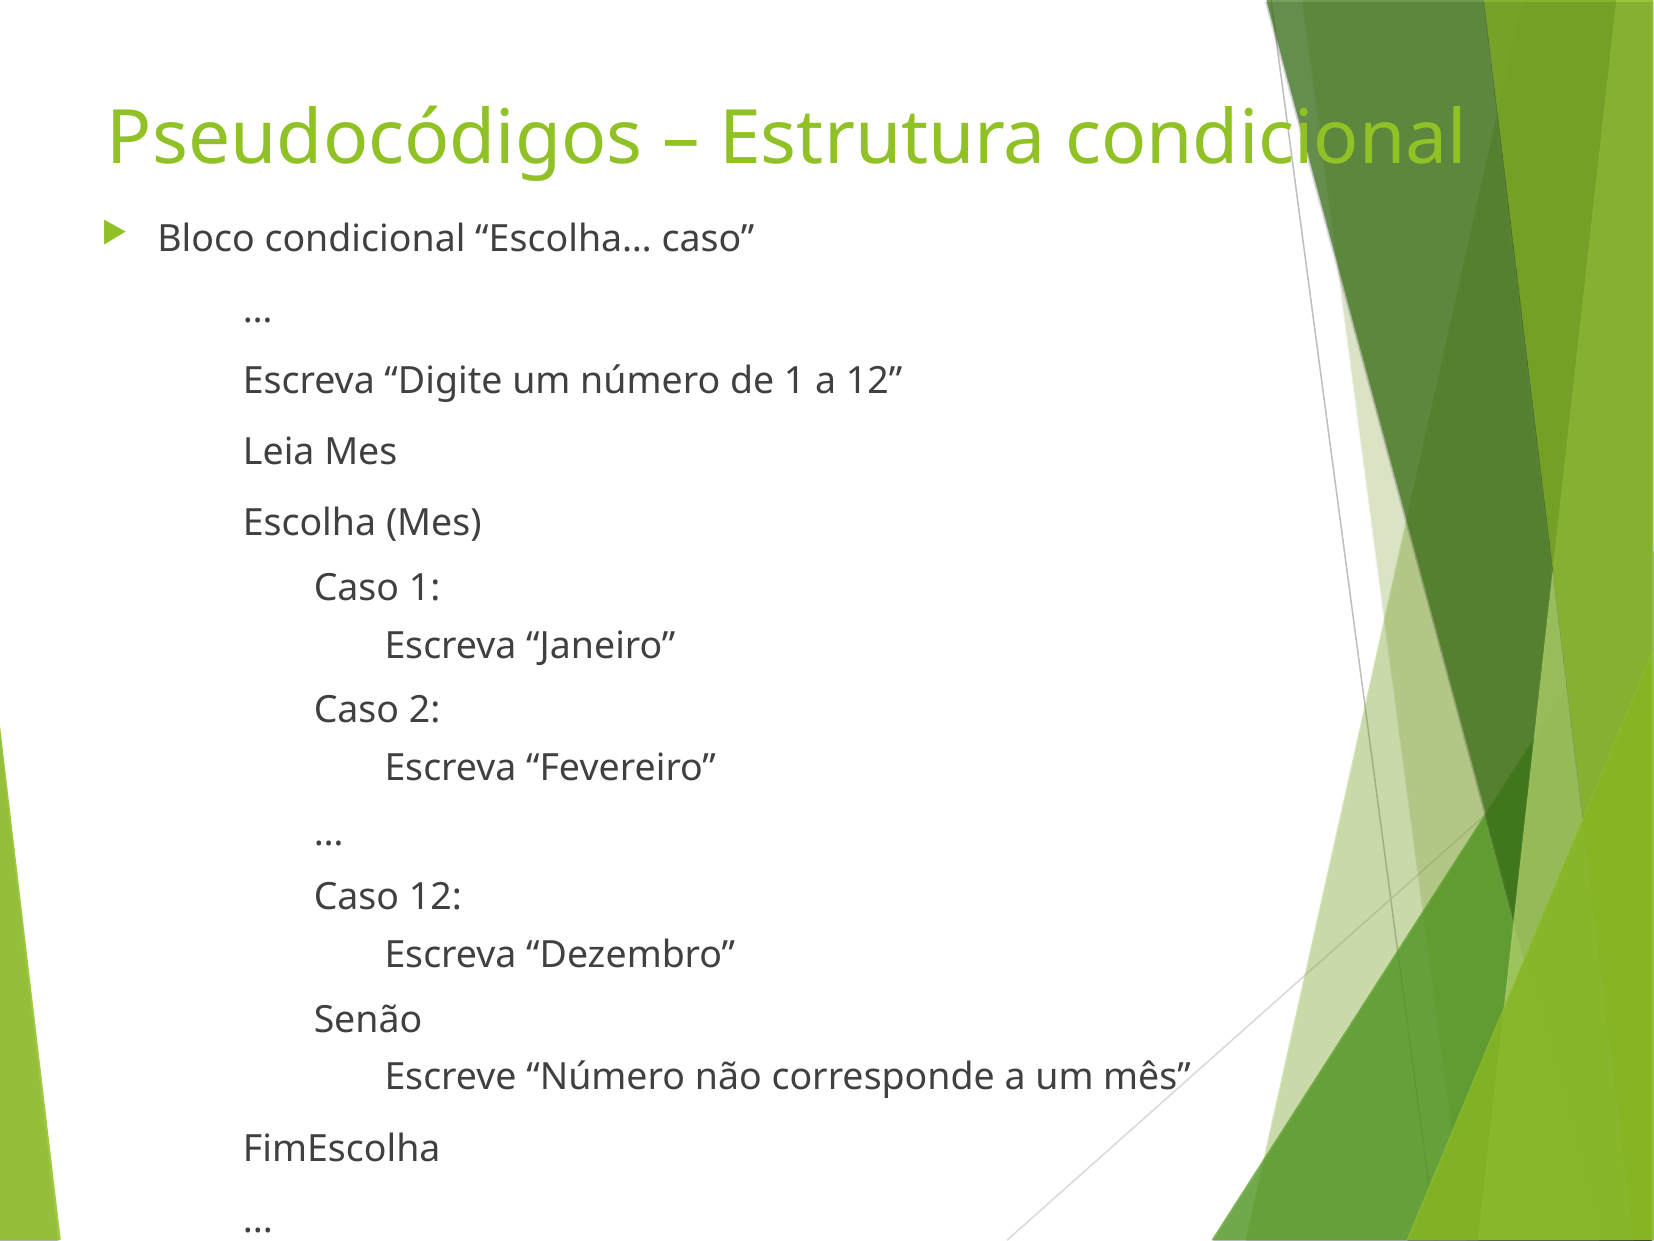

# Pseudocódigos – Estrutura condicional
Bloco condicional “Escolha… caso”
…
Escreva “Digite um número de 1 a 12”
Leia Mes
Escolha (Mes)
Caso 1:
Escreva “Janeiro”
Caso 2:
Escreva “Fevereiro”
…
Caso 12:
Escreva “Dezembro”
Senão
Escreve “Número não corresponde a um mês”
FimEscolha
...